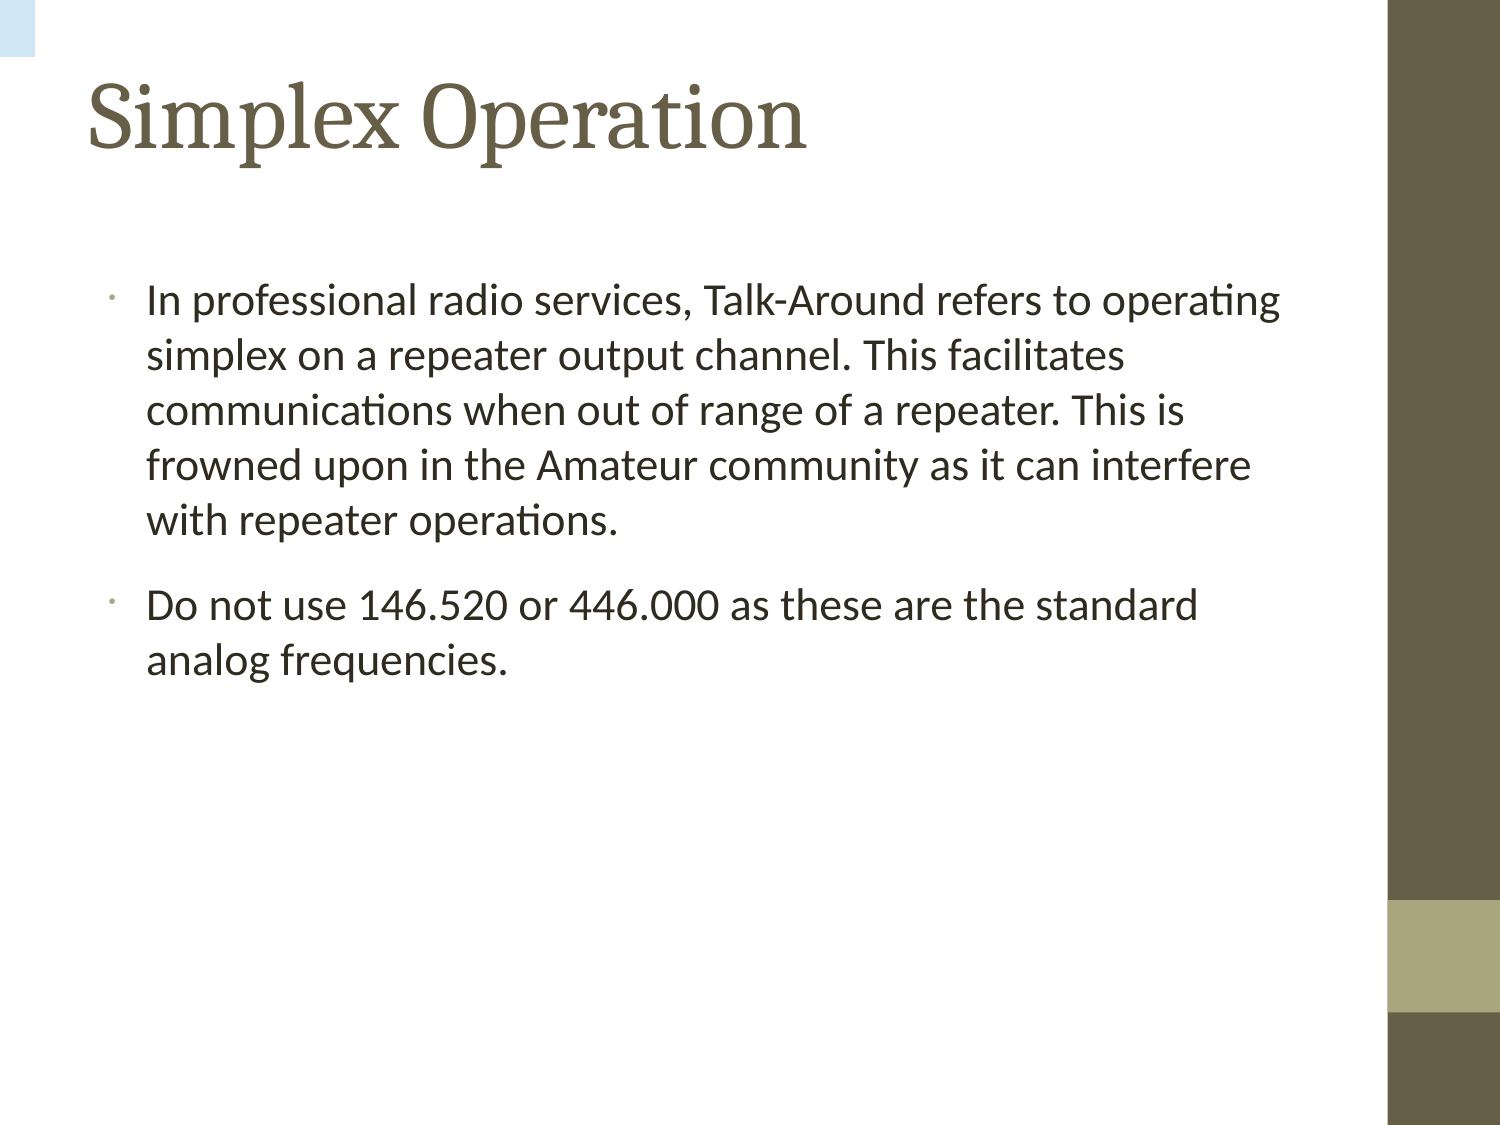

| |
| --- |
# Simplex Operation
In professional radio services, Talk-Around refers to operating simplex on a repeater output channel. This facilitates communications when out of range of a repeater. This is frowned upon in the Amateur community as it can interfere with repeater operations.
Do not use 146.520 or 446.000 as these are the standard analog frequencies.